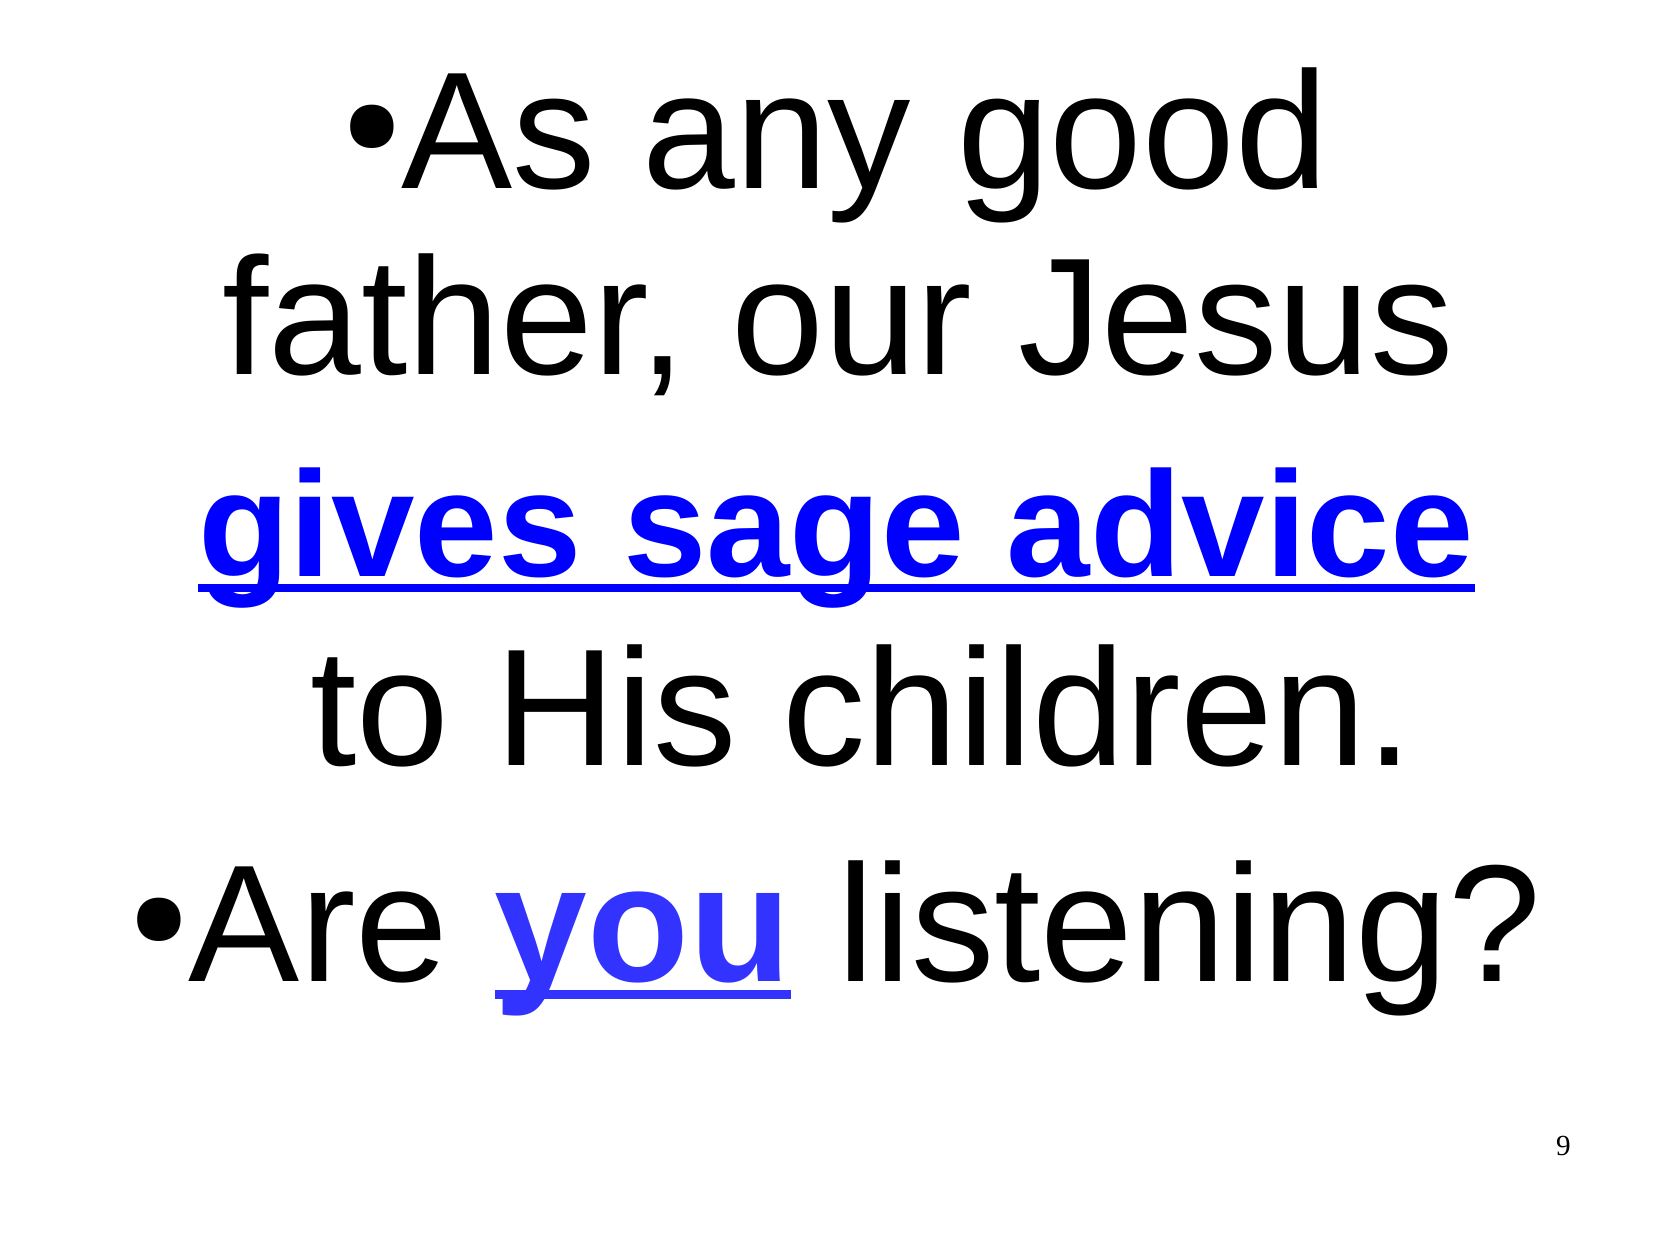

# As any good father, our Jesus gives sage advice to His children.
Are you listening?
9